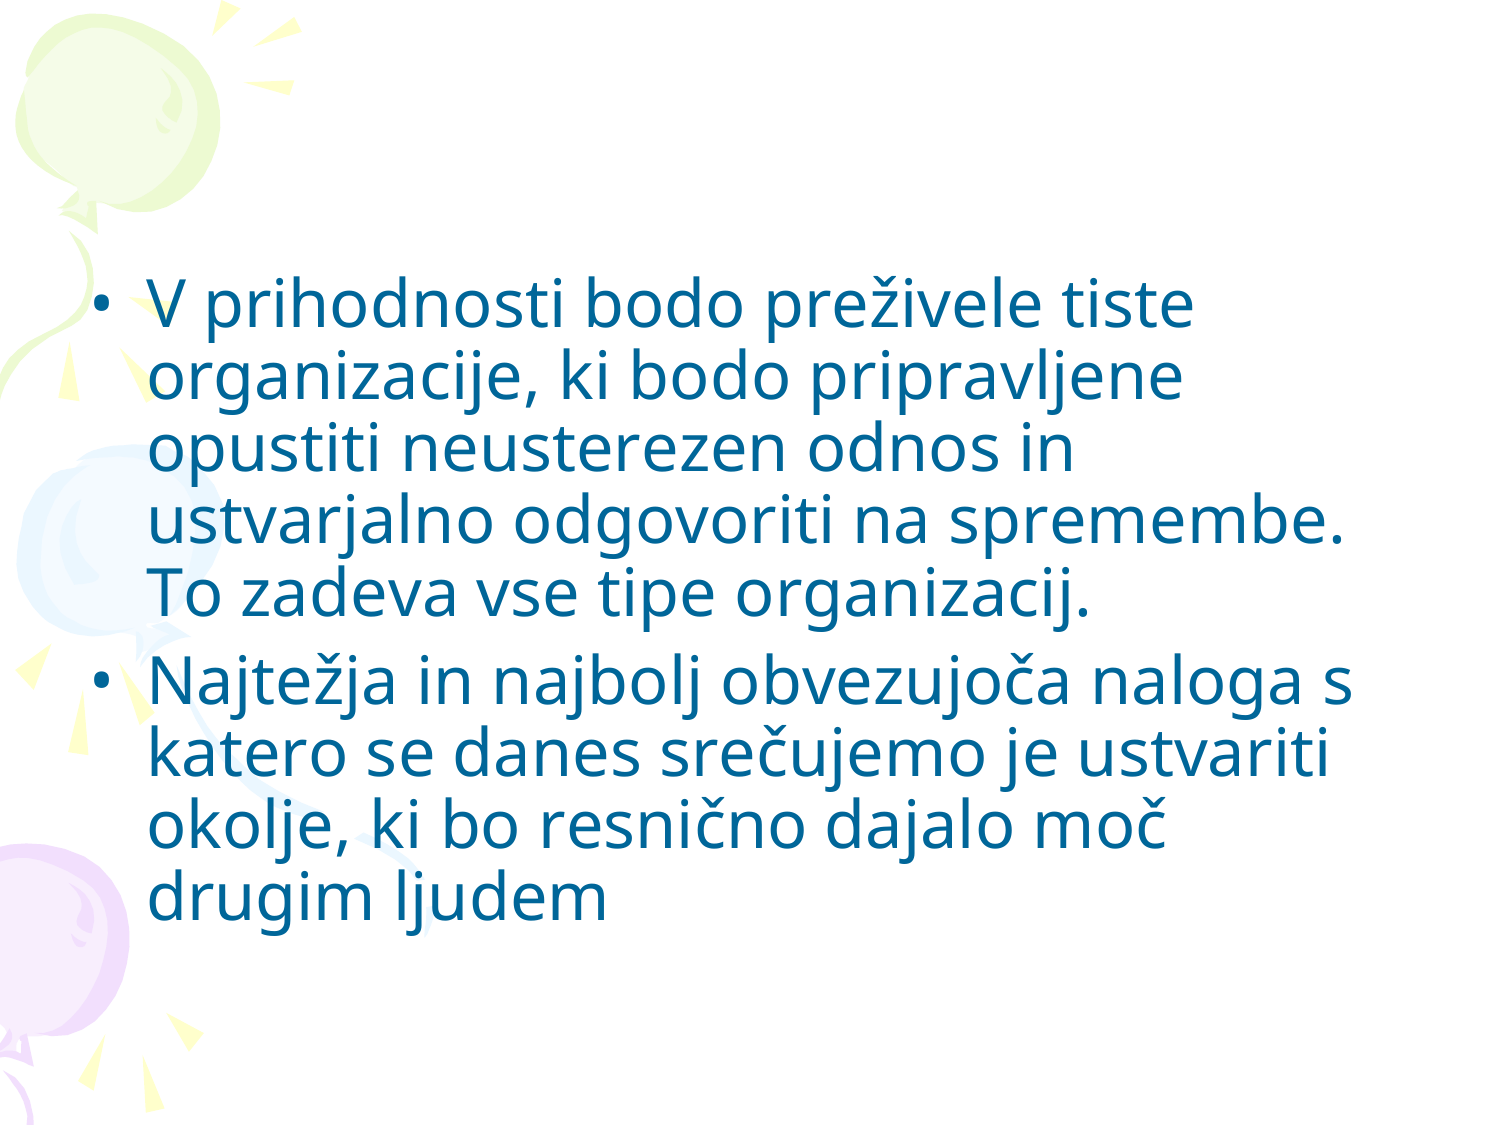

#
V prihodnosti bodo preživele tiste organizacije, ki bodo pripravljene opustiti neusterezen odnos in ustvarjalno odgovoriti na spremembe. To zadeva vse tipe organizacij.
Najtežja in najbolj obvezujoča naloga s katero se danes srečujemo je ustvariti okolje, ki bo resnično dajalo moč drugim ljudem